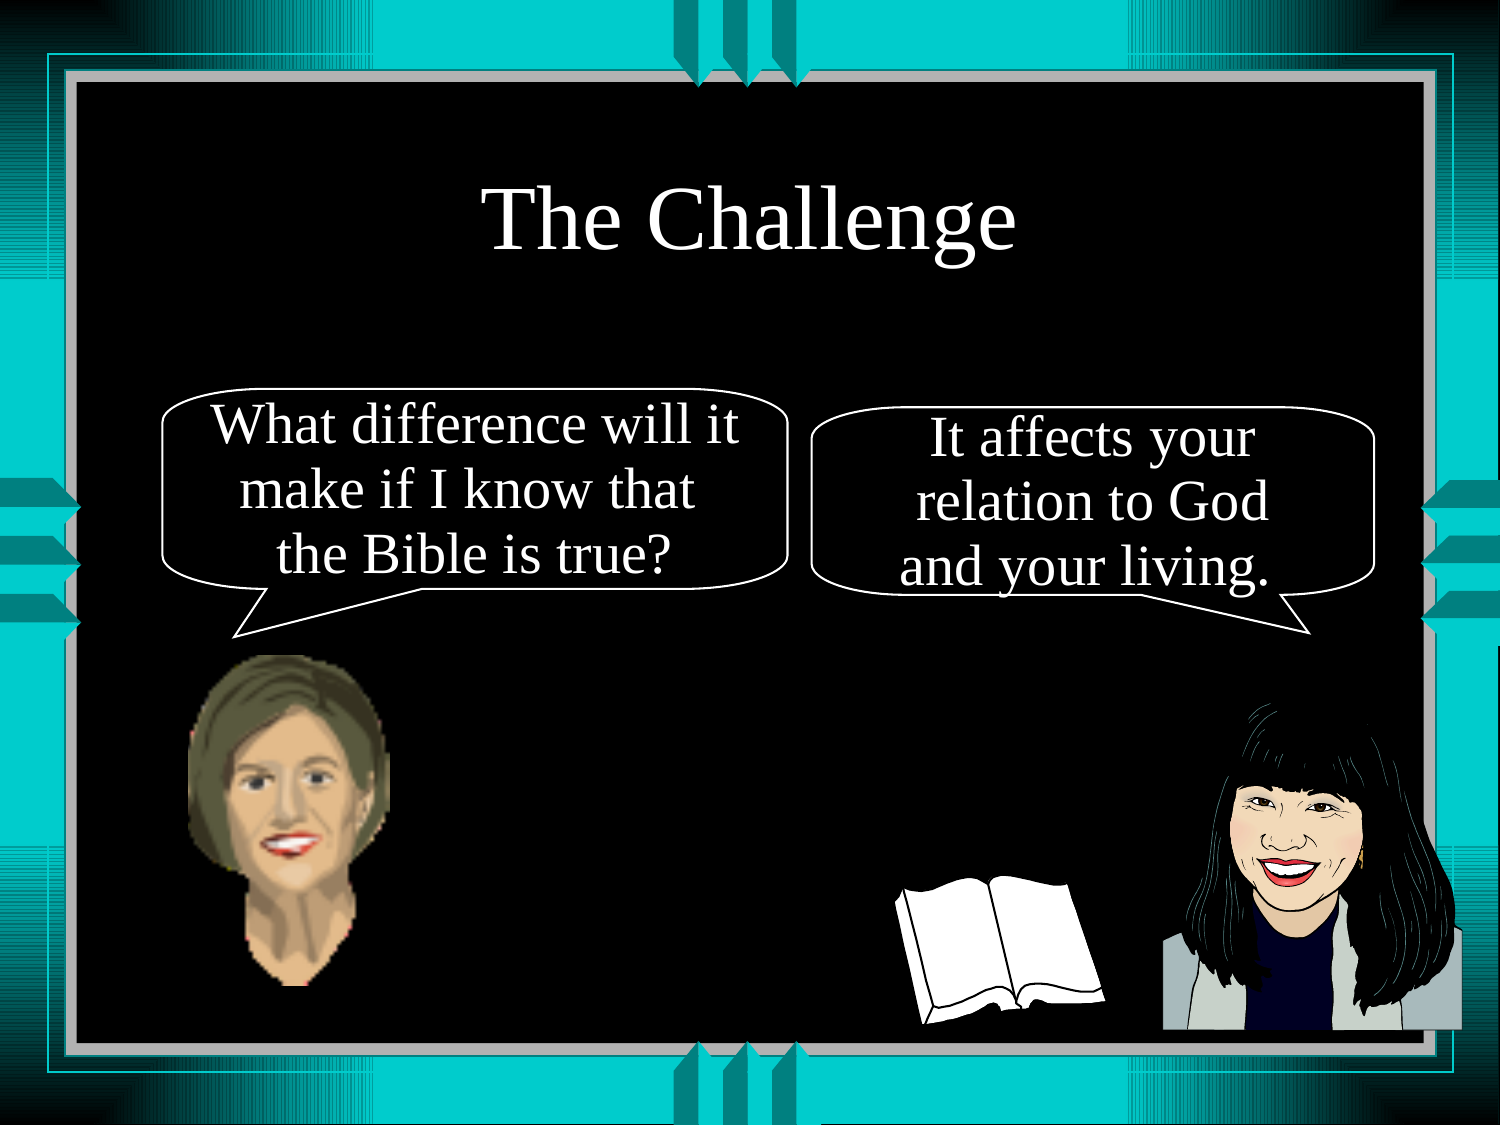

# The Challenge
What difference will it make if I know that
the Bible is true?
It affects your relation to God
and your living.